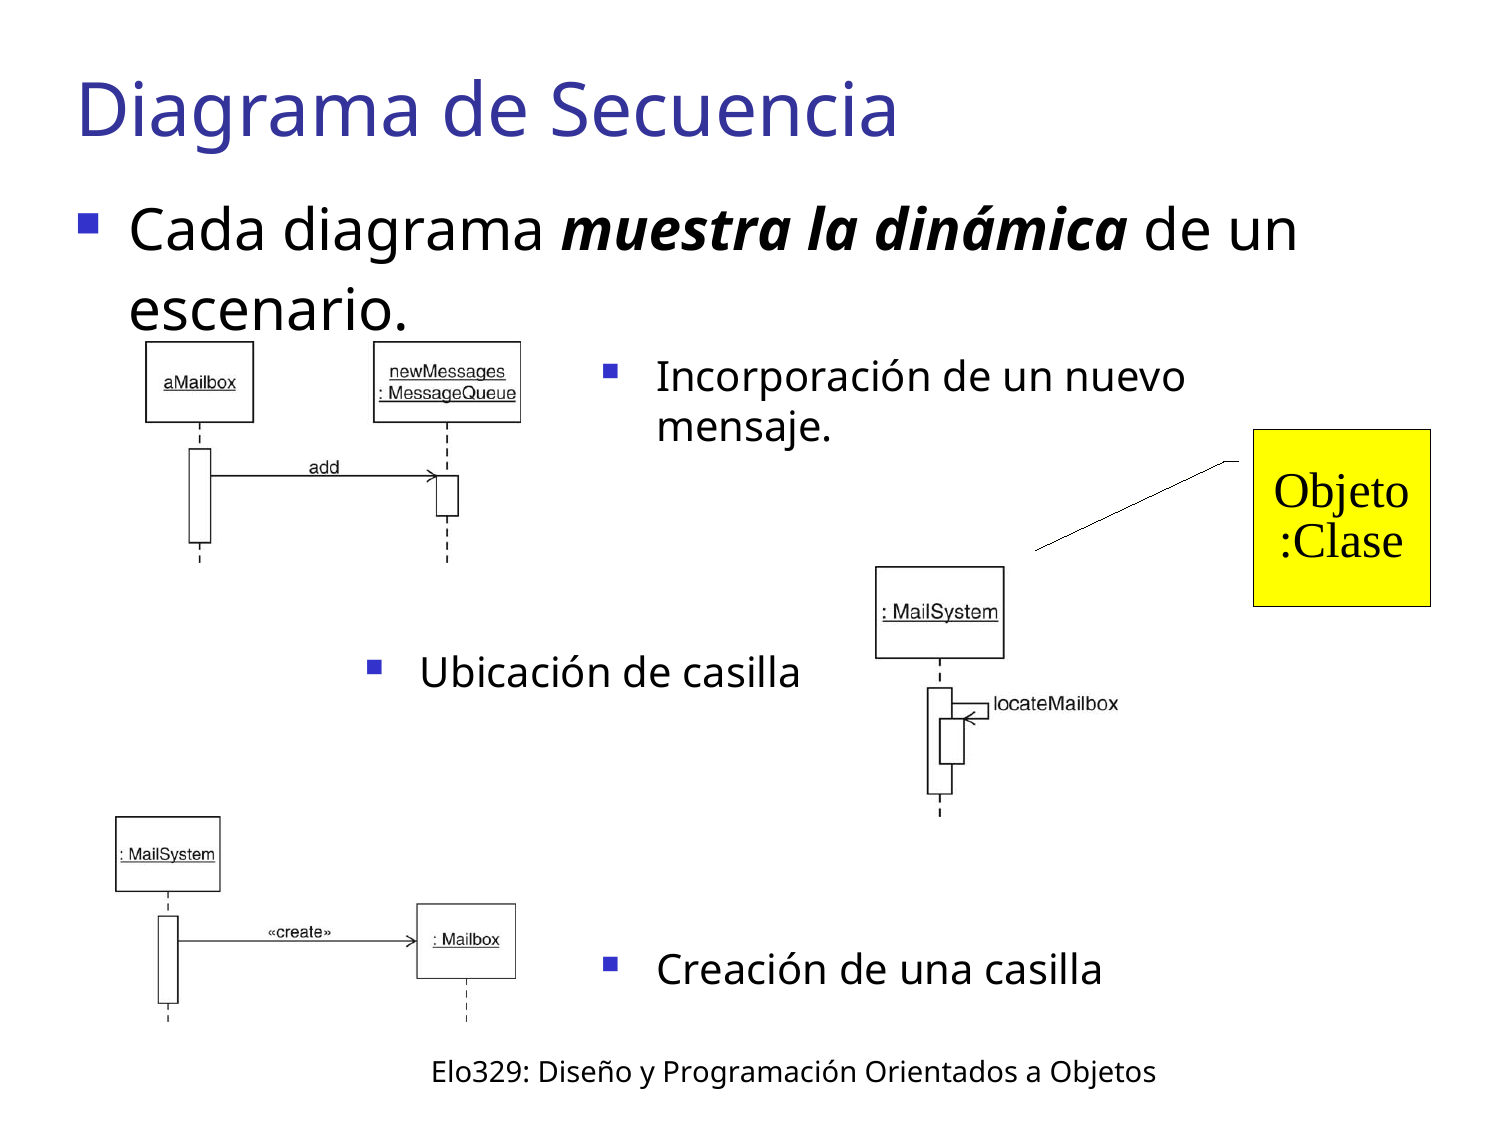

# Diagrama de Secuencia
Cada diagrama muestra la dinámica de un escenario.
Incorporación de un nuevo mensaje.
Creación de una casilla
Objeto
:Clase
Ubicación de casilla